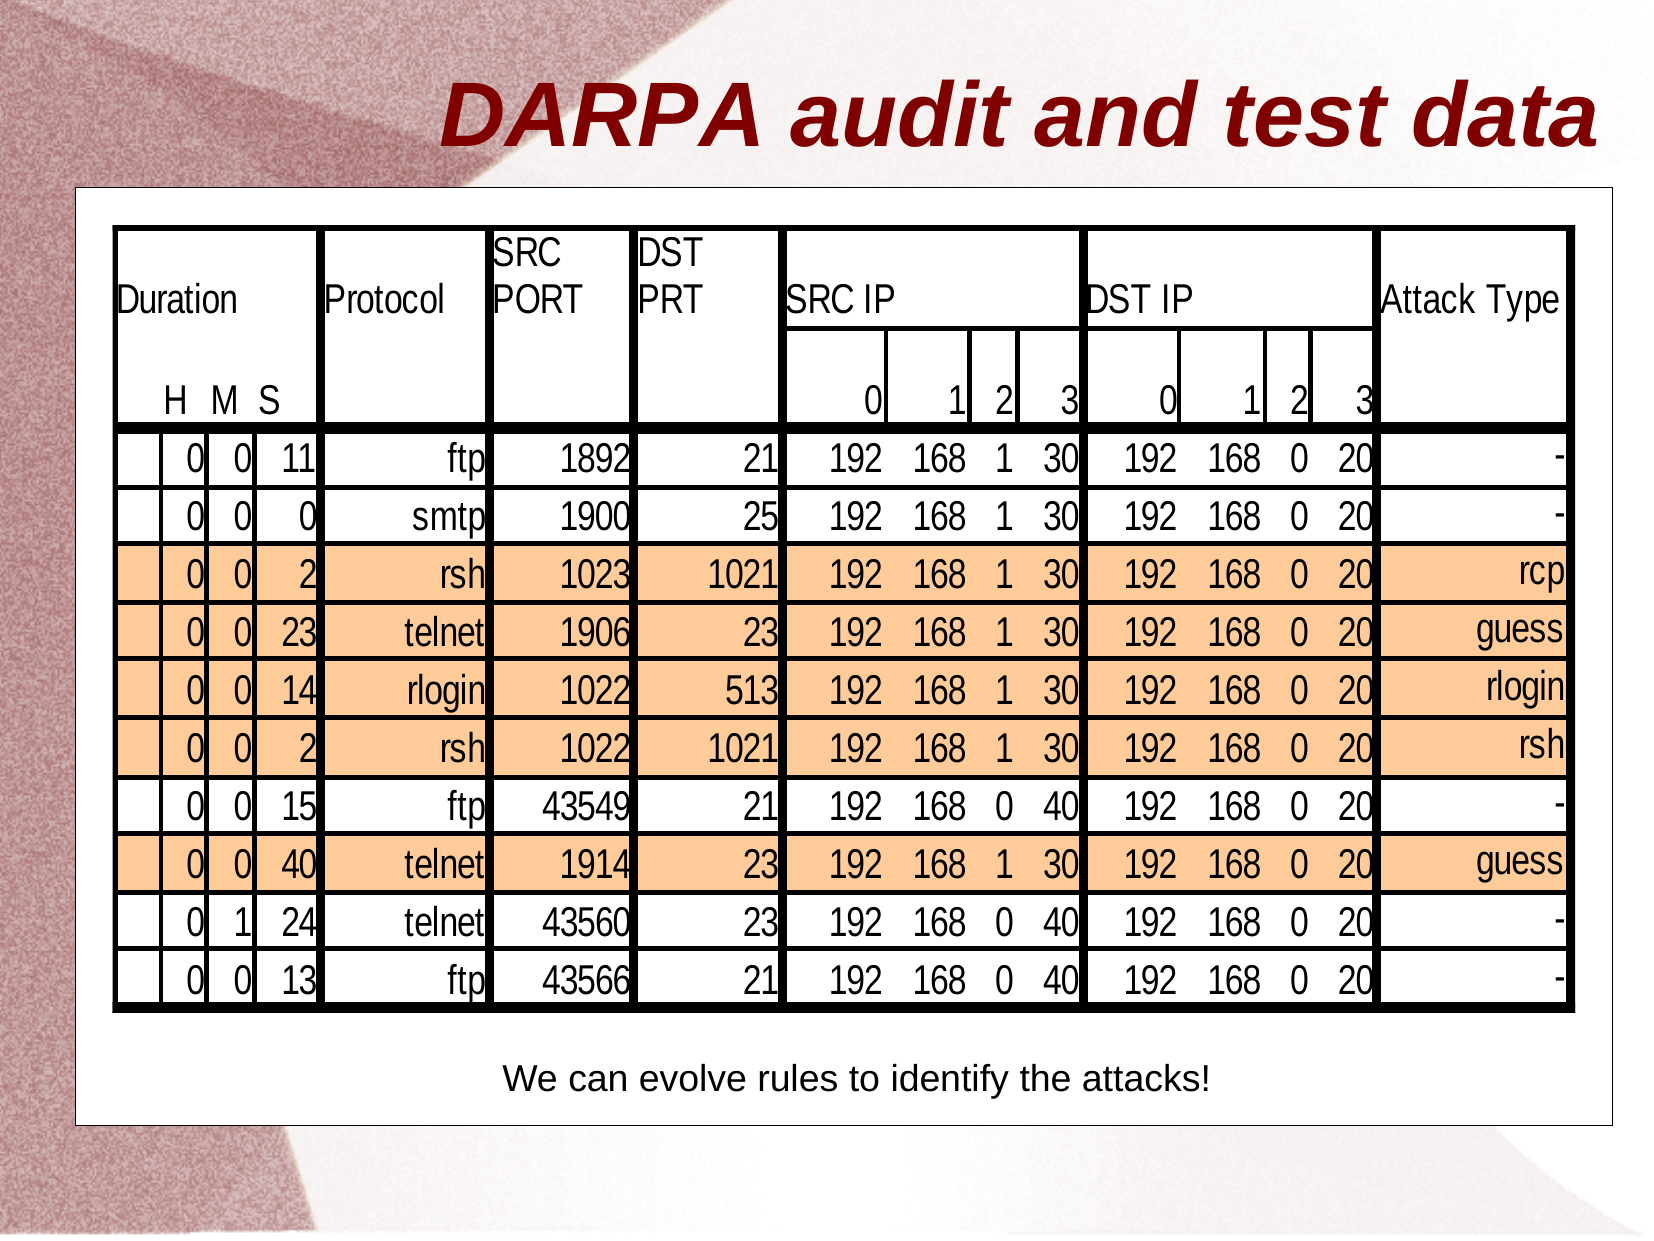

# DARPA audit and test data
We can evolve rules to identify the attacks!